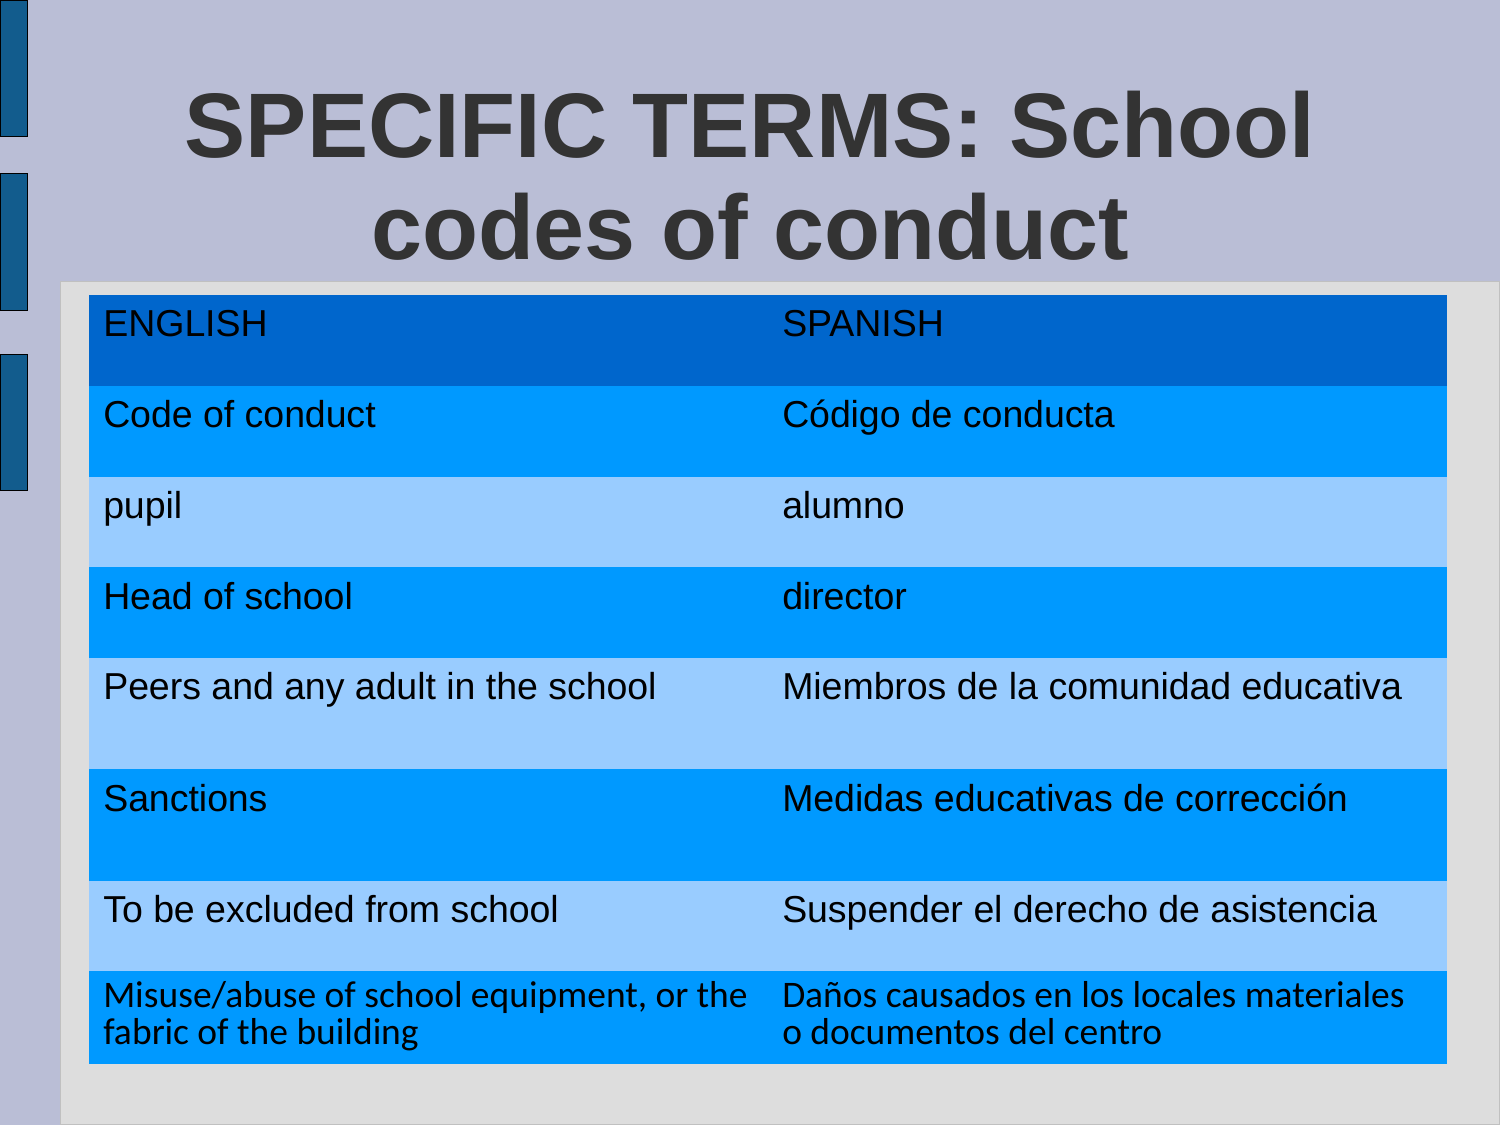

# SPECIFIC TERMS: School codes of conduct
| ENGLISH | SPANISH |
| --- | --- |
| Code of conduct | Código de conducta |
| pupil | alumno |
| Head of school | director |
| Peers and any adult in the school | Miembros de la comunidad educativa |
| Sanctions | Medidas educativas de corrección |
| To be excluded from school | Suspender el derecho de asistencia |
| Misuse/abuse of school equipment, or the fabric of the building | Daños causados en los locales materiales o documentos del centro |